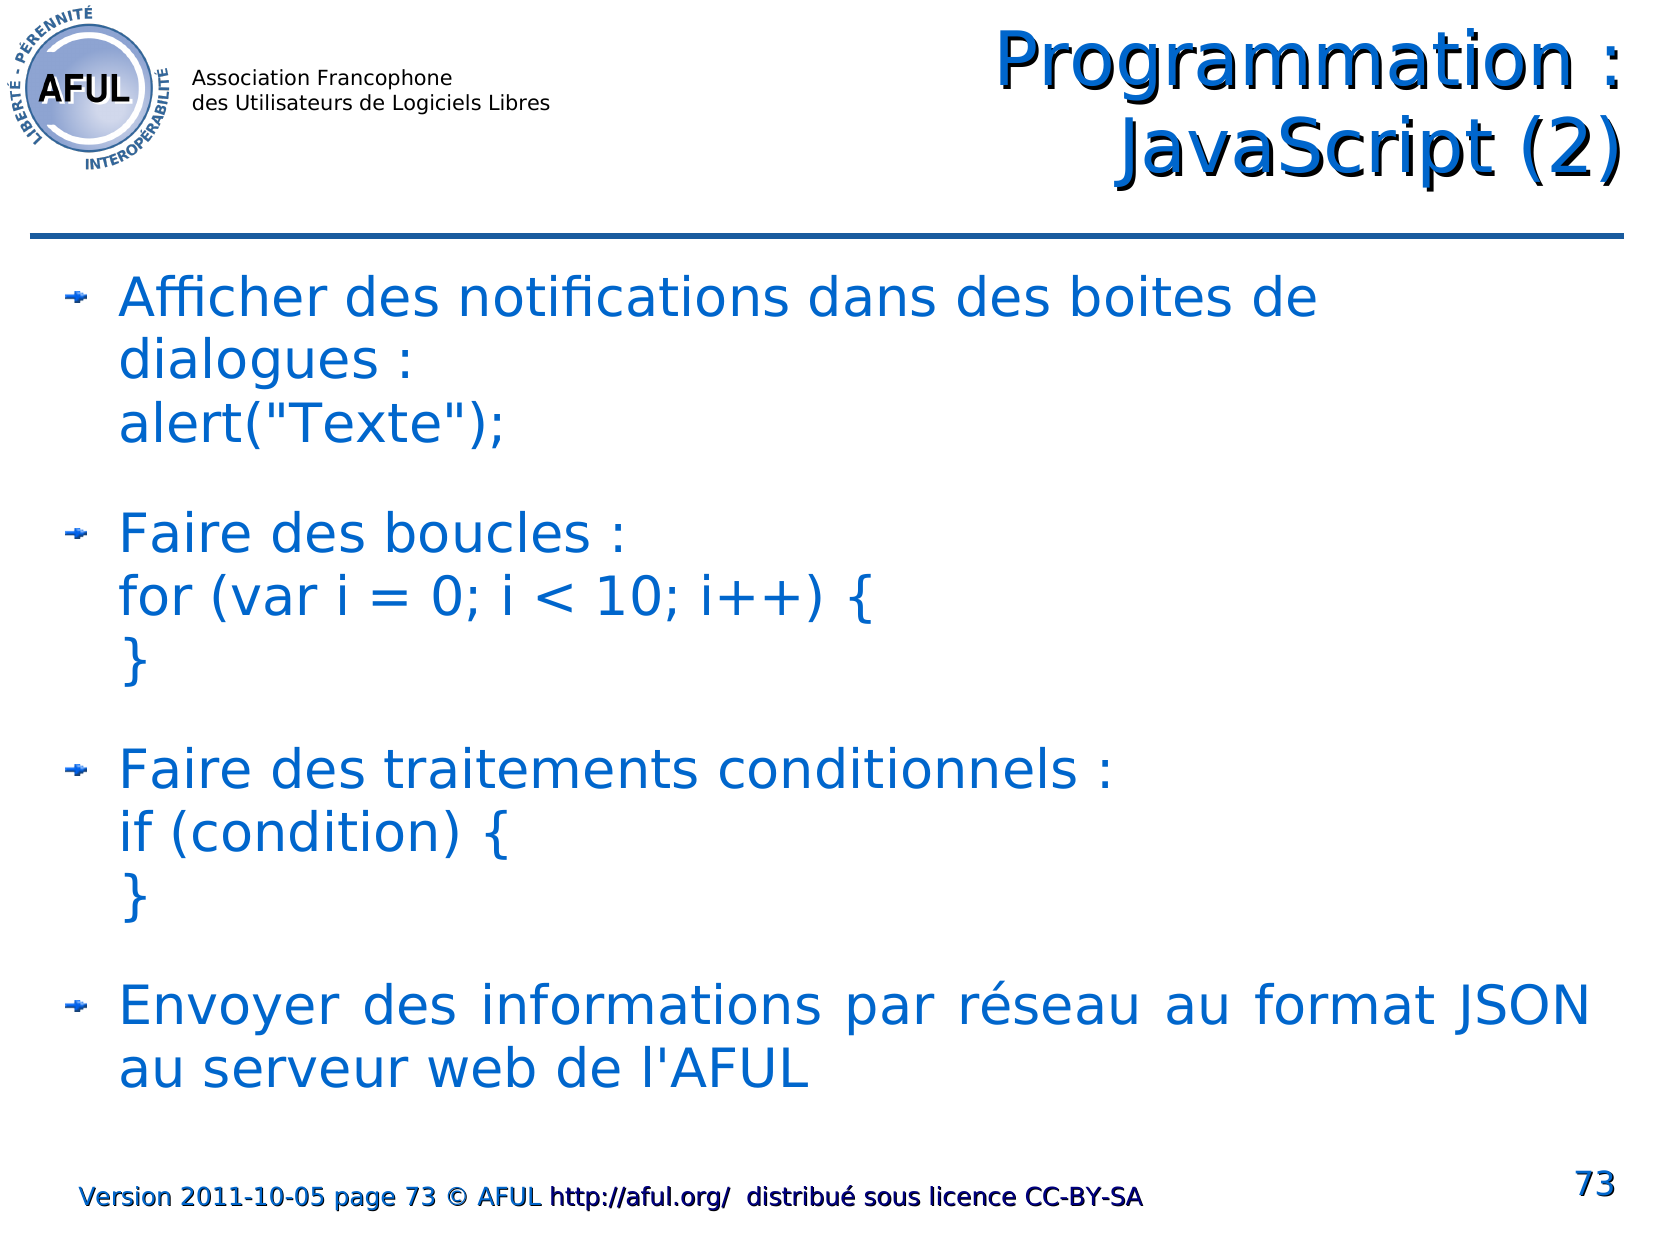

# Programmation : JavaScript (2)
Afficher des notifications dans des boites de dialogues :
alert("Texte");
Faire des boucles :
for (var i = 0; i < 10; i++) {
}
Faire des traitements conditionnels :
if (condition) {
}
Envoyer des informations par réseau au format JSON au serveur web de l'AFUL